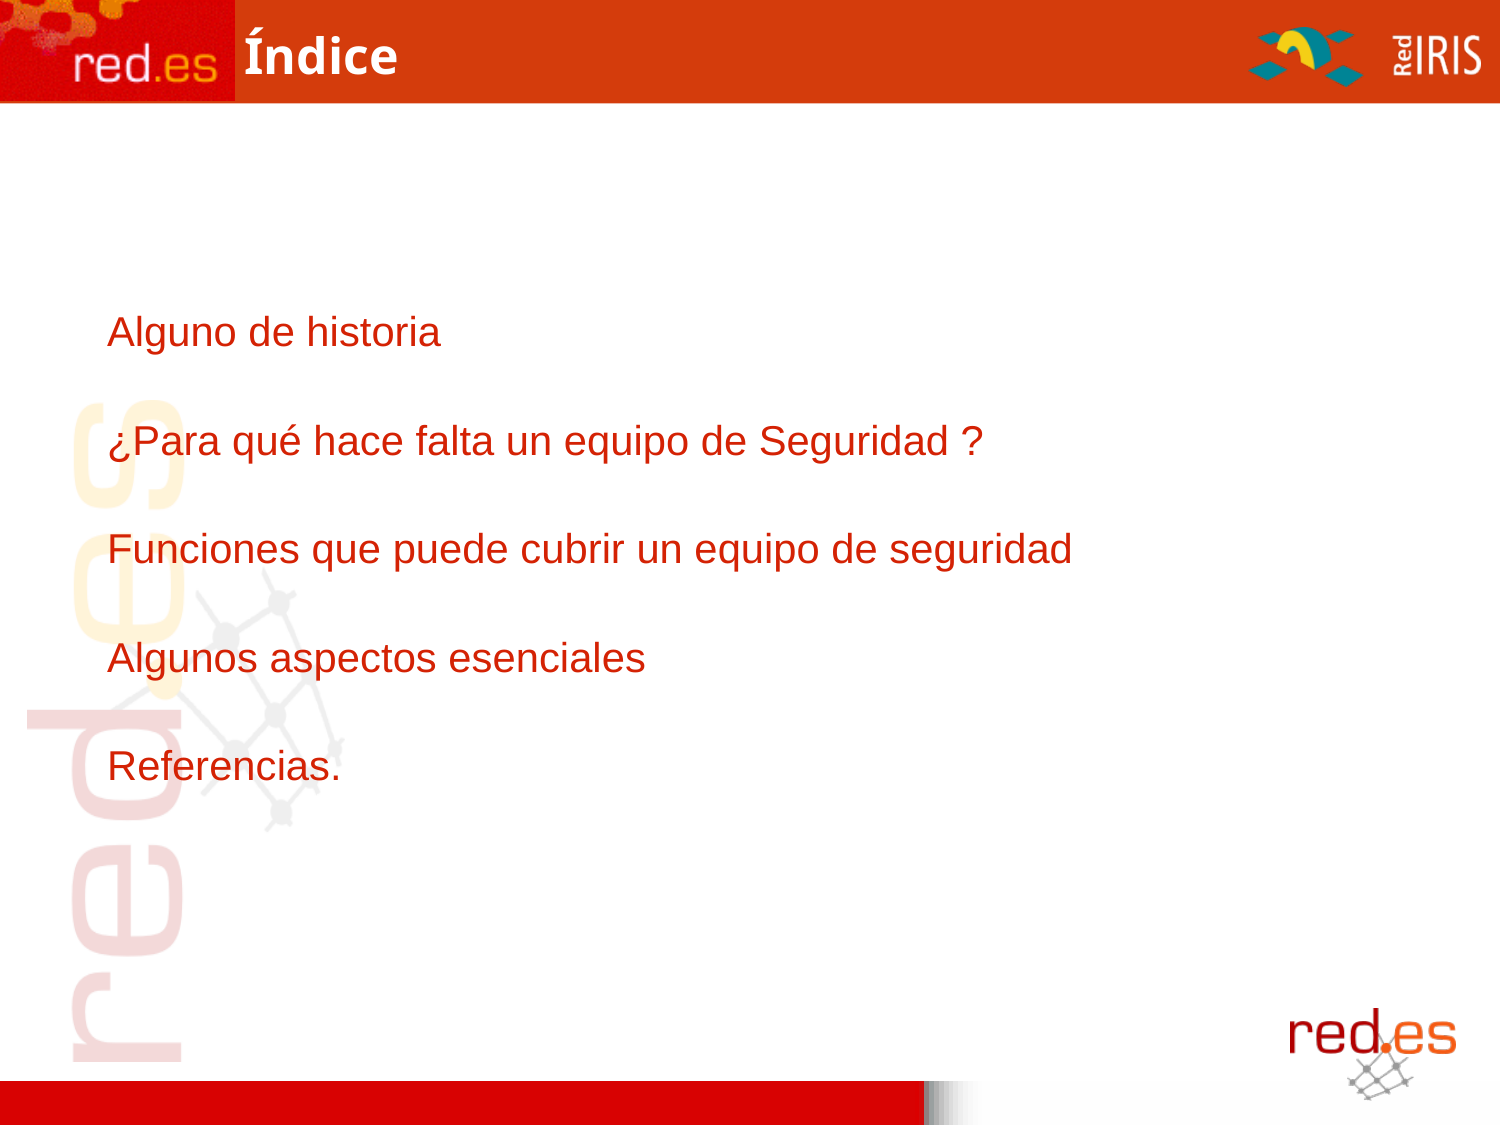

# Índice
Alguno de historia
¿Para qué hace falta un equipo de Seguridad ?
Funciones que puede cubrir un equipo de seguridad
Algunos aspectos esenciales
Referencias.